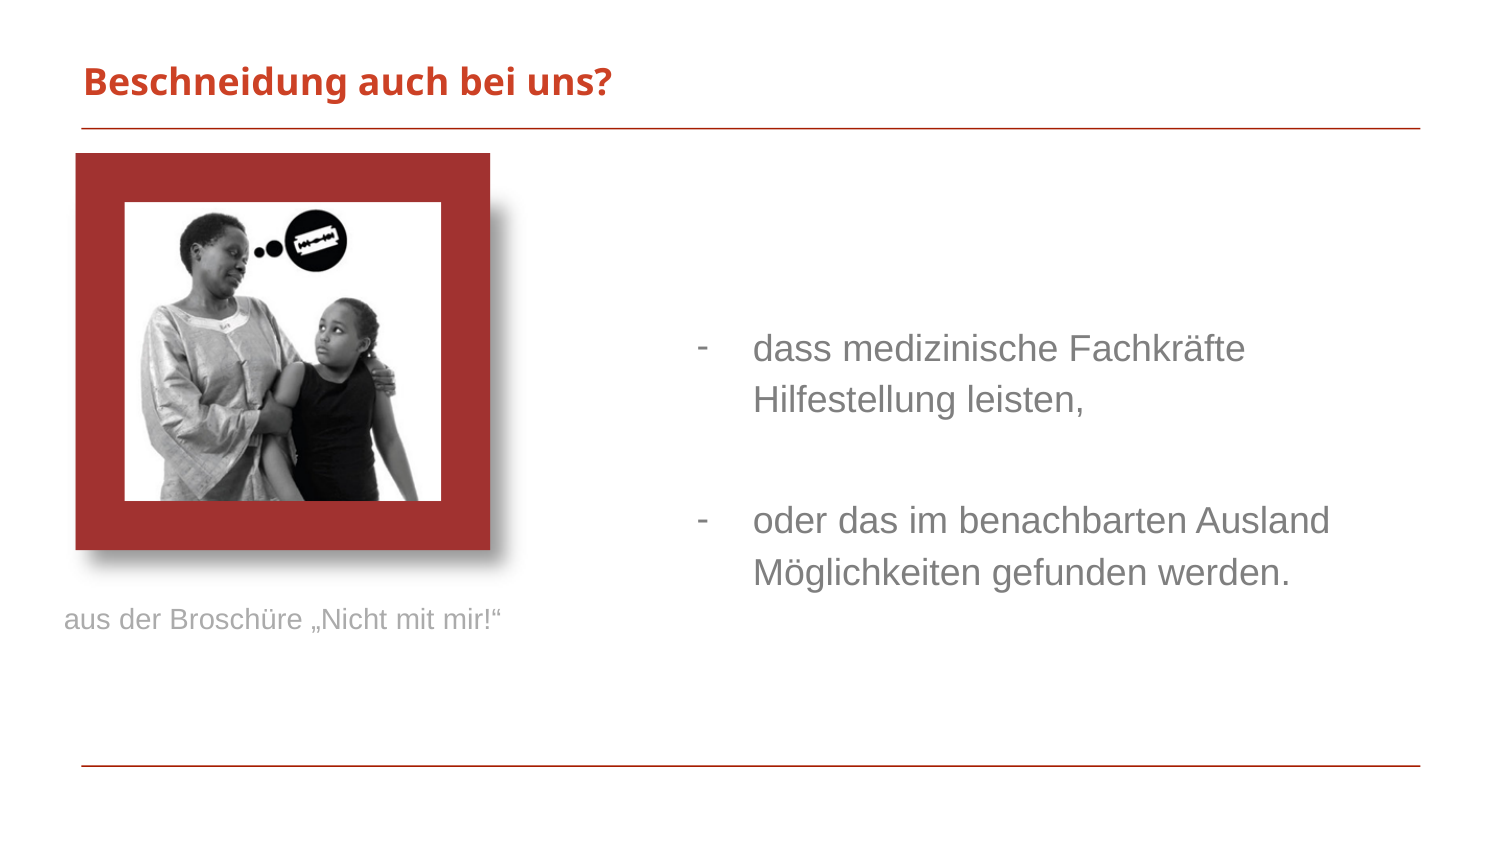

Beschneidung auch bei uns?
dass medizinische Fachkräfte Hilfestellung leisten,
oder das im benachbarten Ausland Möglichkeiten gefunden werden.
aus der Broschüre „Nicht mit mir!“